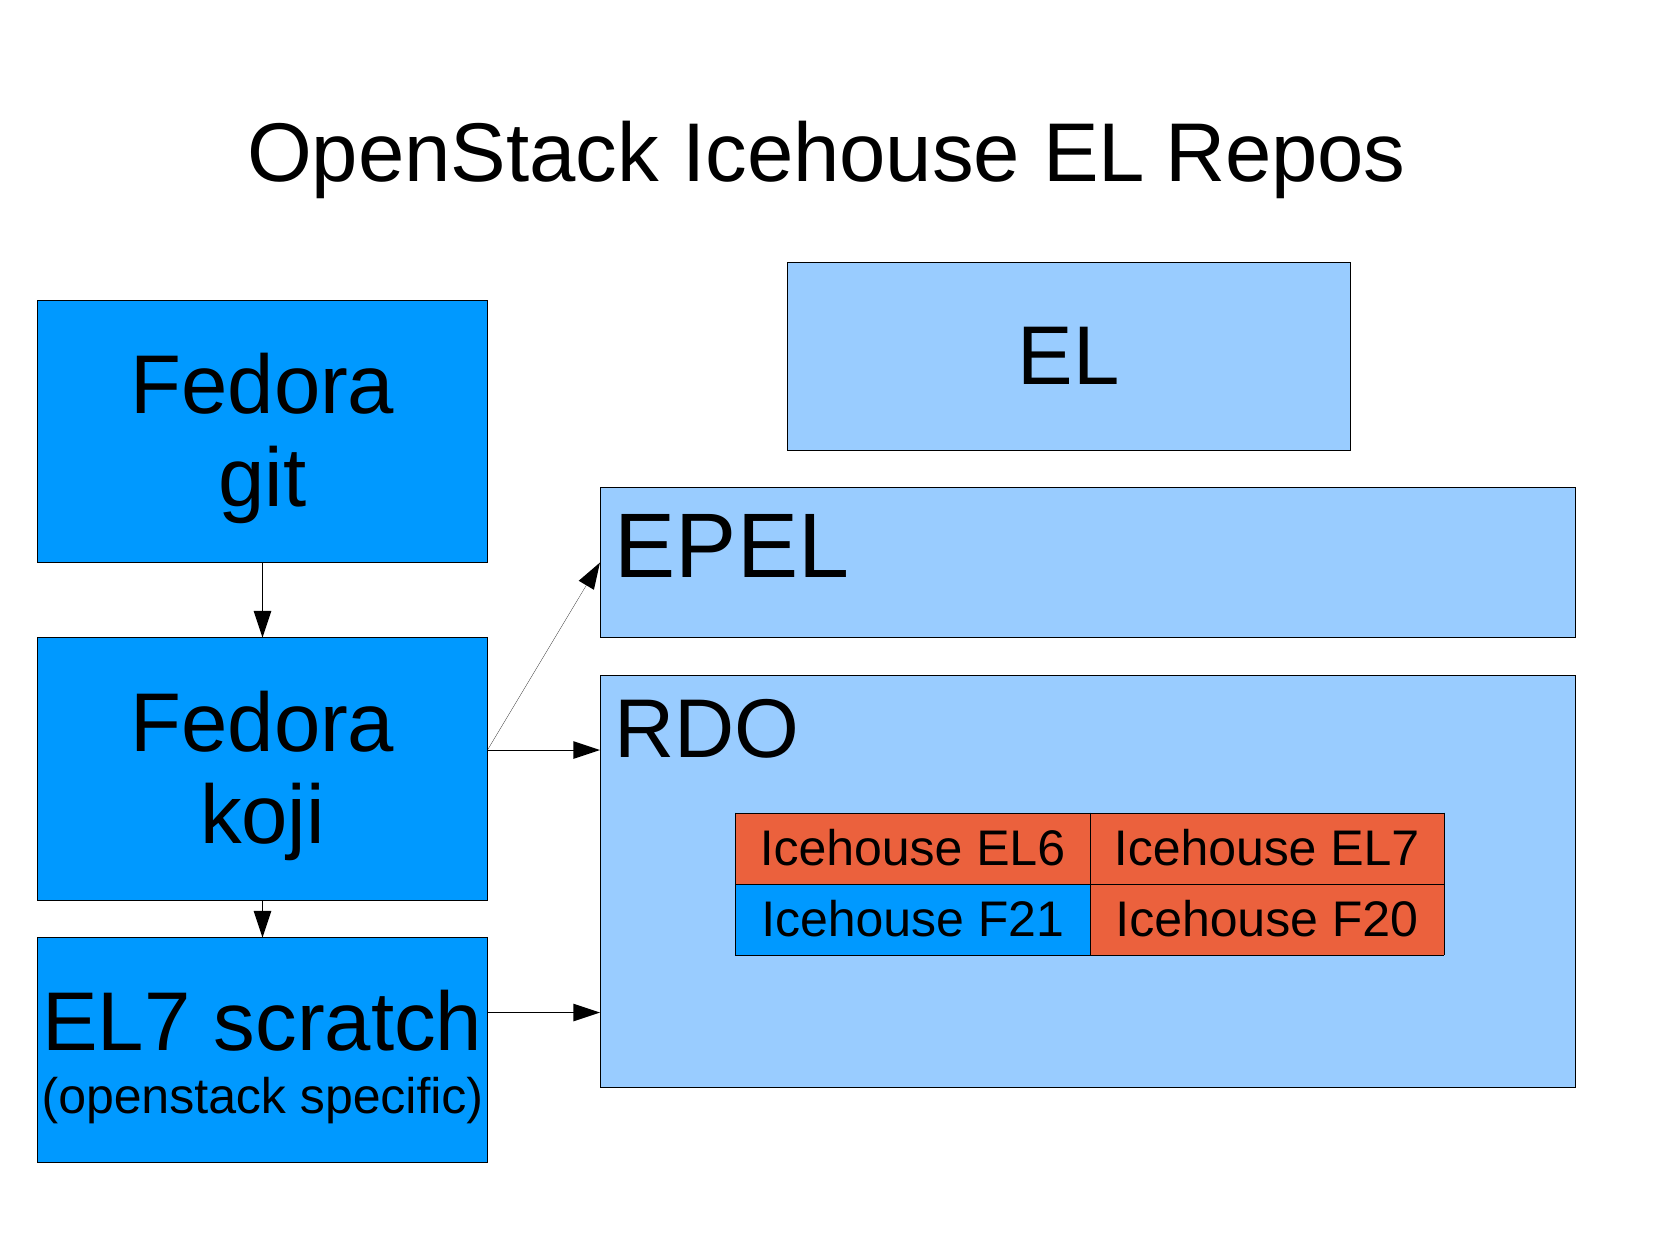

# OpenStack Icehouse EL Repos
EL
Fedora
git
EPEL
Fedora
koji
RDO
| Icehouse EL6 | Icehouse EL7 |
| --- | --- |
| Icehouse F21 | Icehouse F20 |
EL7 scratch
(openstack specific)